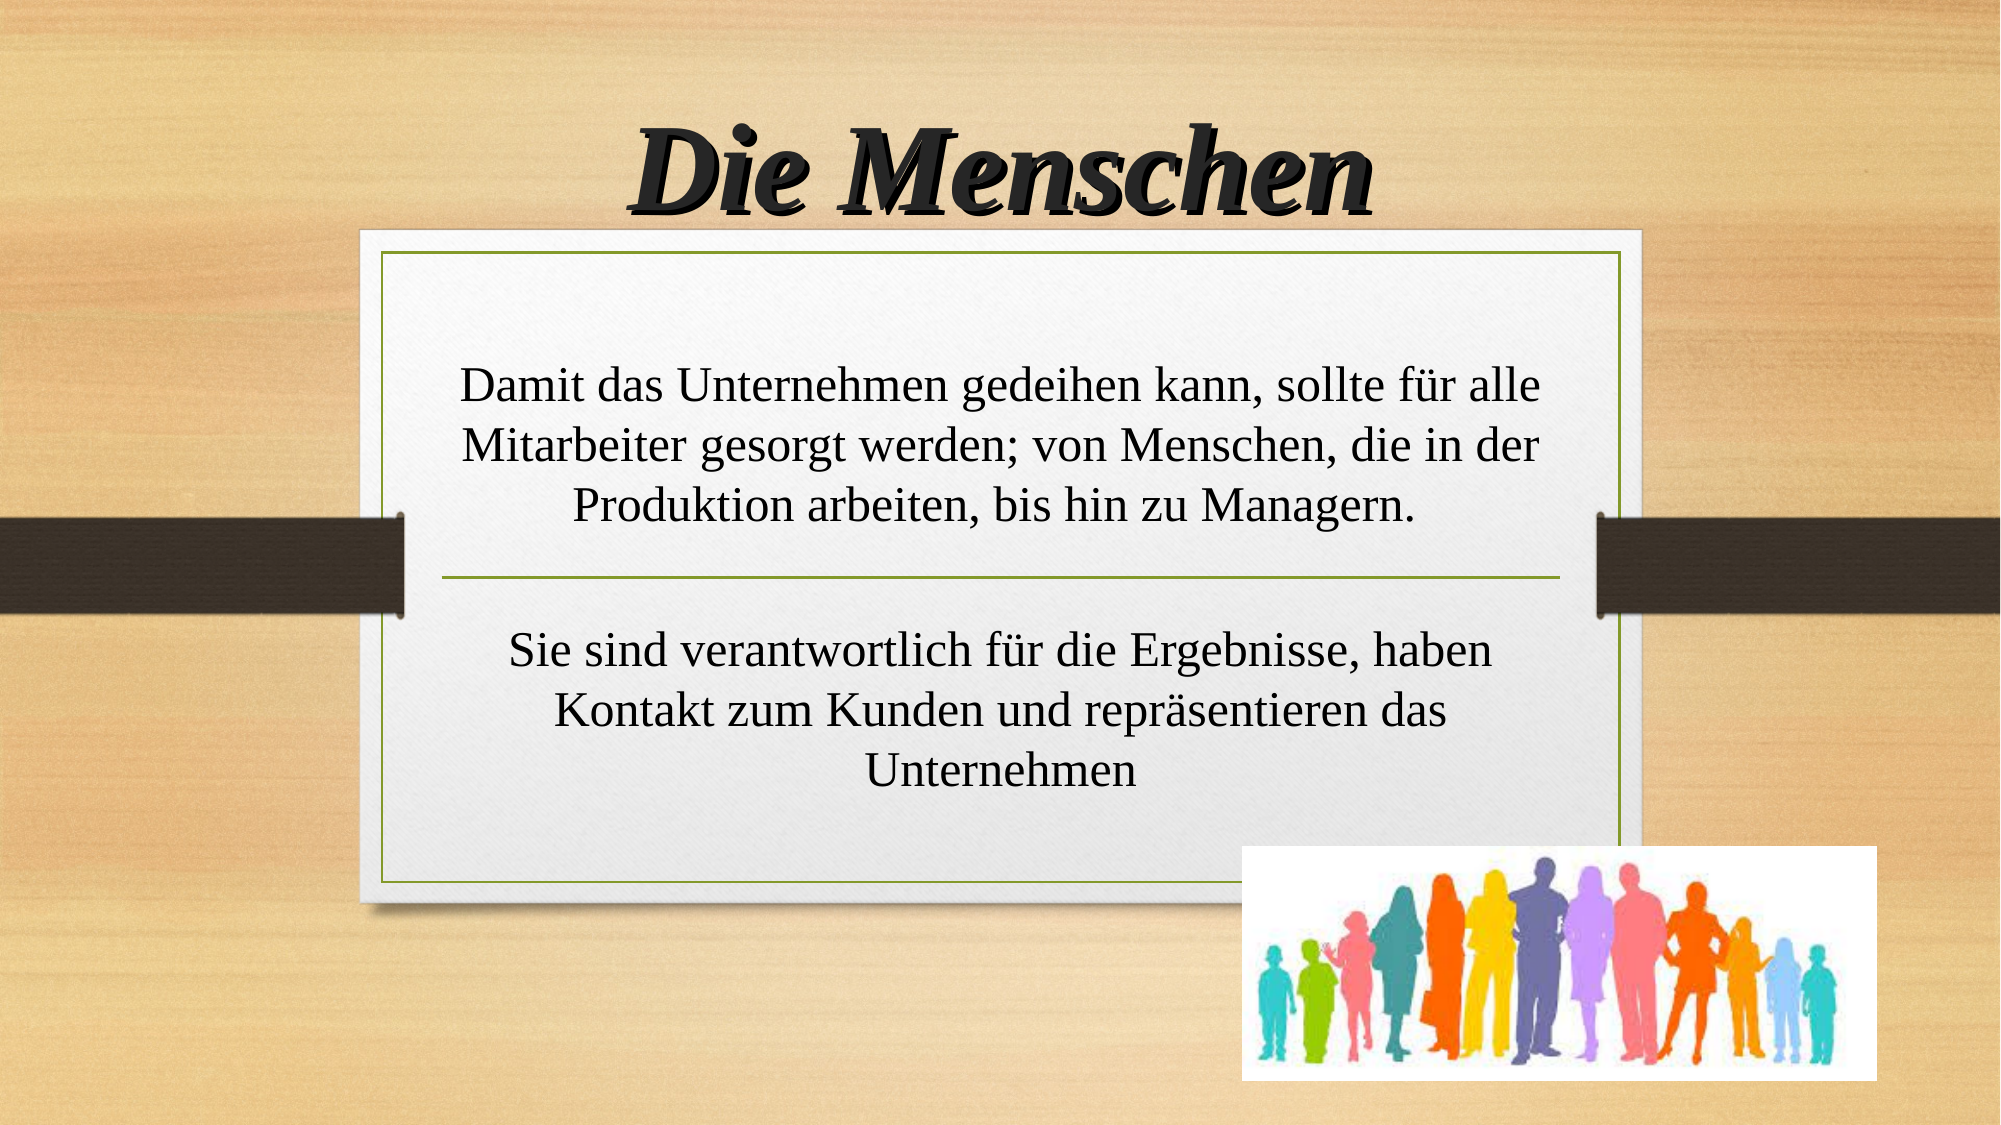

# Die Menschen
Damit das Unternehmen gedeihen kann, sollte für alle Mitarbeiter gesorgt werden; von Menschen, die in der Produktion arbeiten, bis hin zu Managern.
Sie sind verantwortlich für die Ergebnisse, haben Kontakt zum Kunden und repräsentieren das Unternehmen